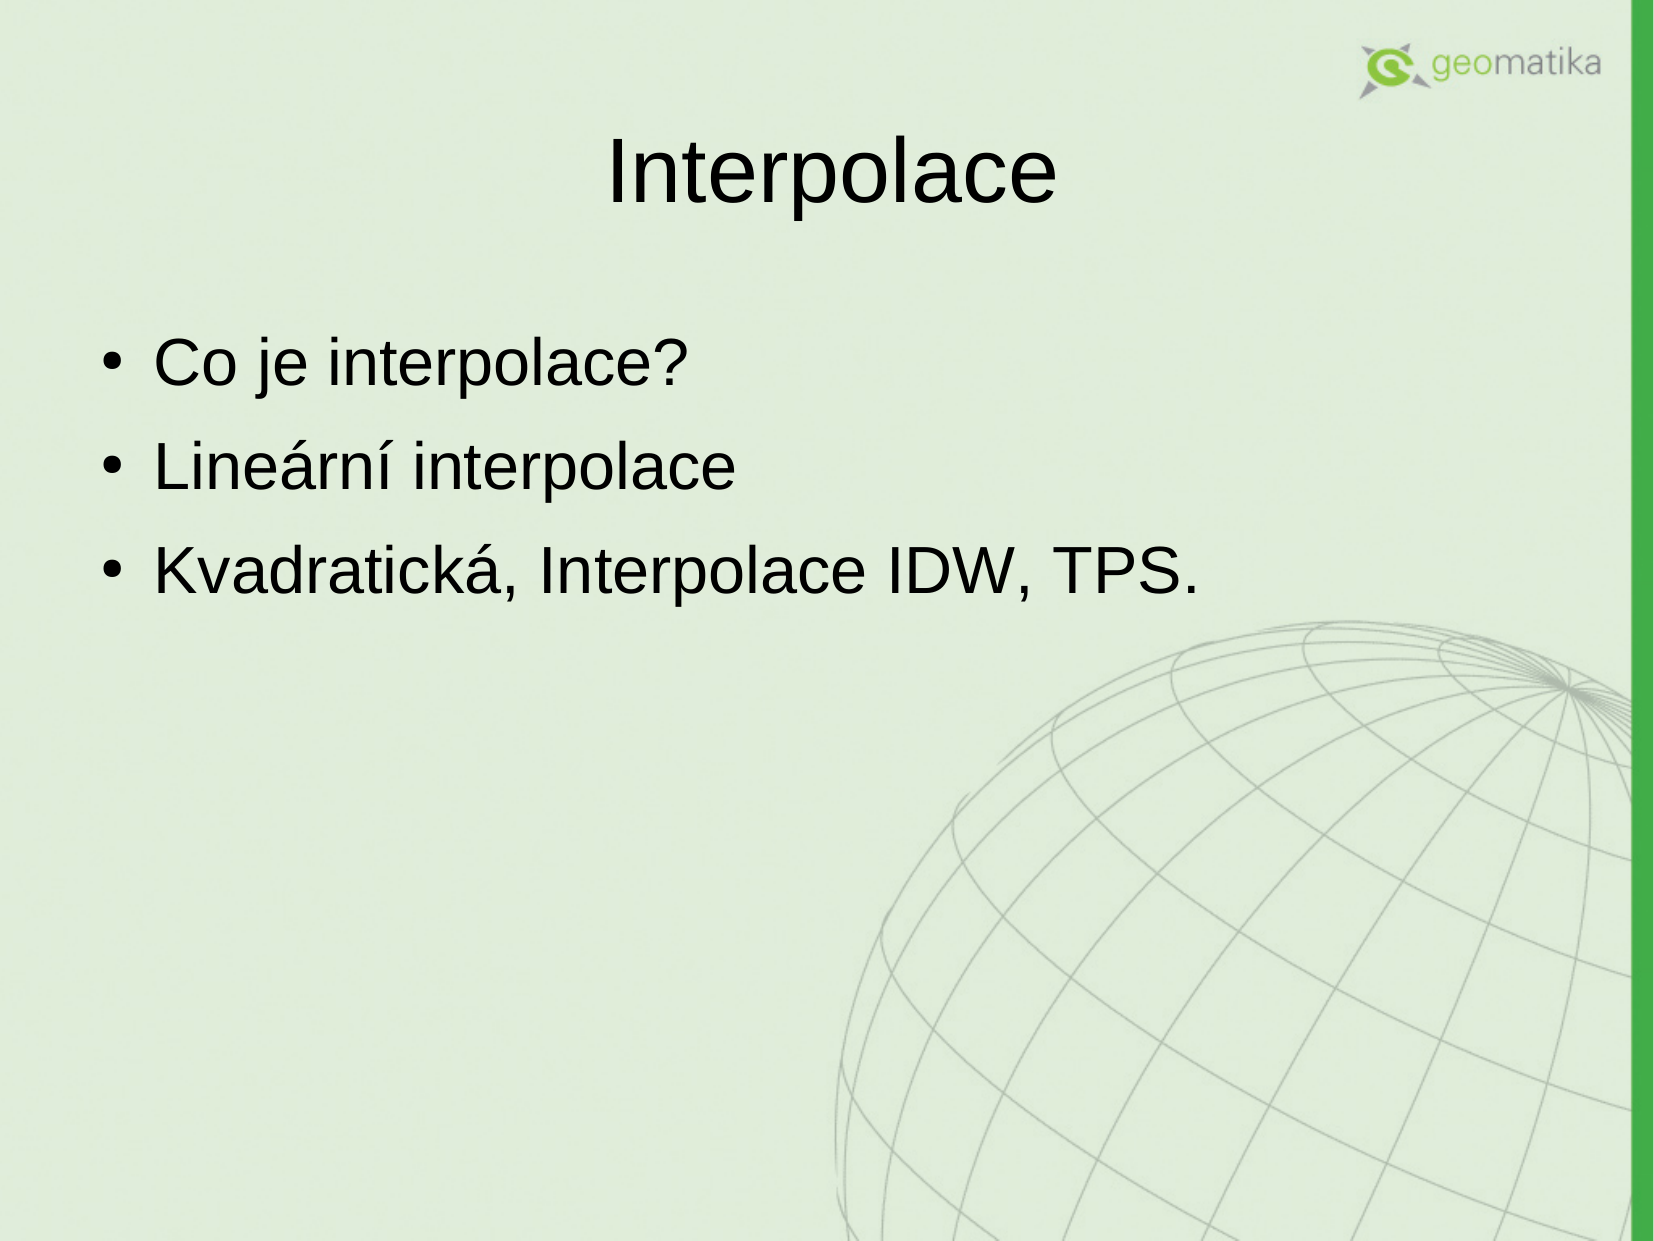

# Interpolace
Co je interpolace?
Lineární interpolace
Kvadratická, Interpolace IDW, TPS.